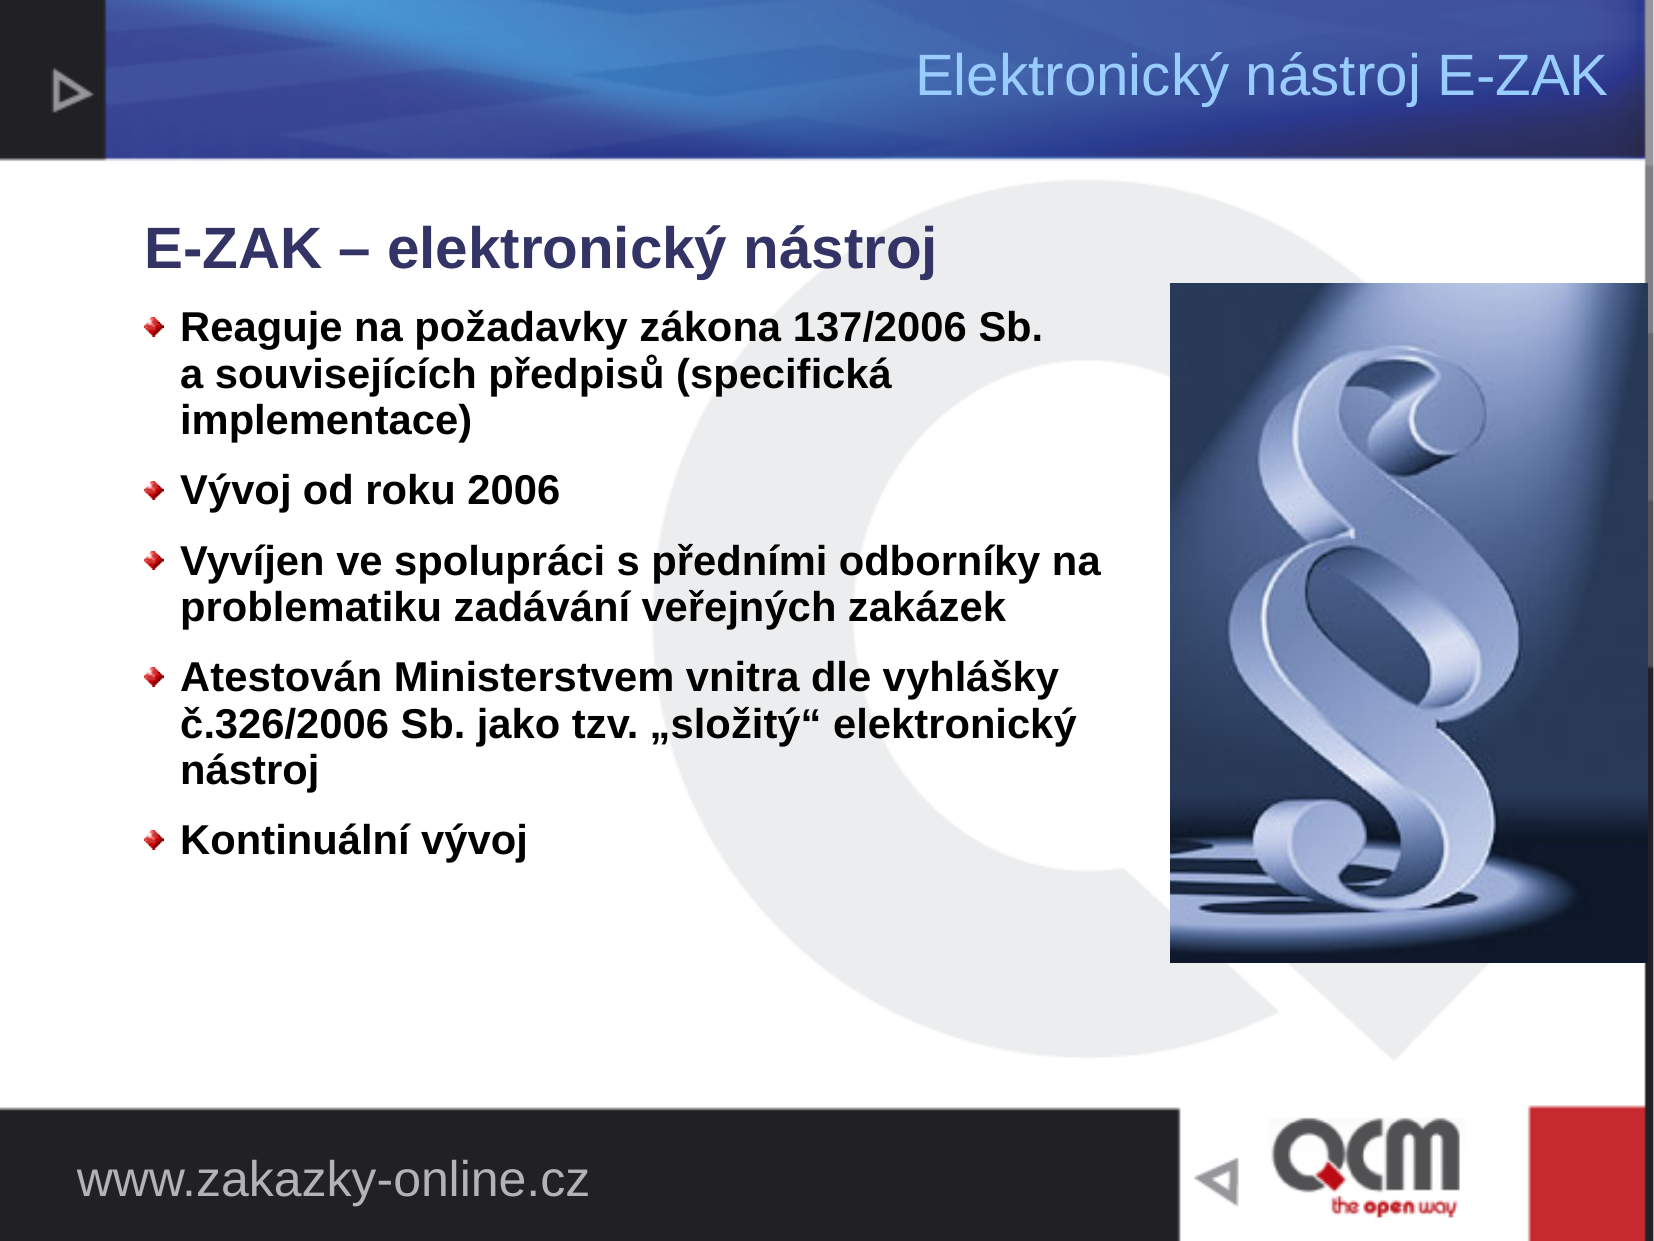

E-ZAK – elektronický nástroj
Reaguje na požadavky zákona 137/2006 Sb.
a souvisejících předpisů (specifická implementace)
Vývoj od roku 2006
Vyvíjen ve spolupráci s předními odborníky na problematiku zadávání veřejných zakázek
Atestován Ministerstvem vnitra dle vyhlášky č.326/2006 Sb. jako tzv. „složitý“ elektronický nástroj
Kontinuální vývoj